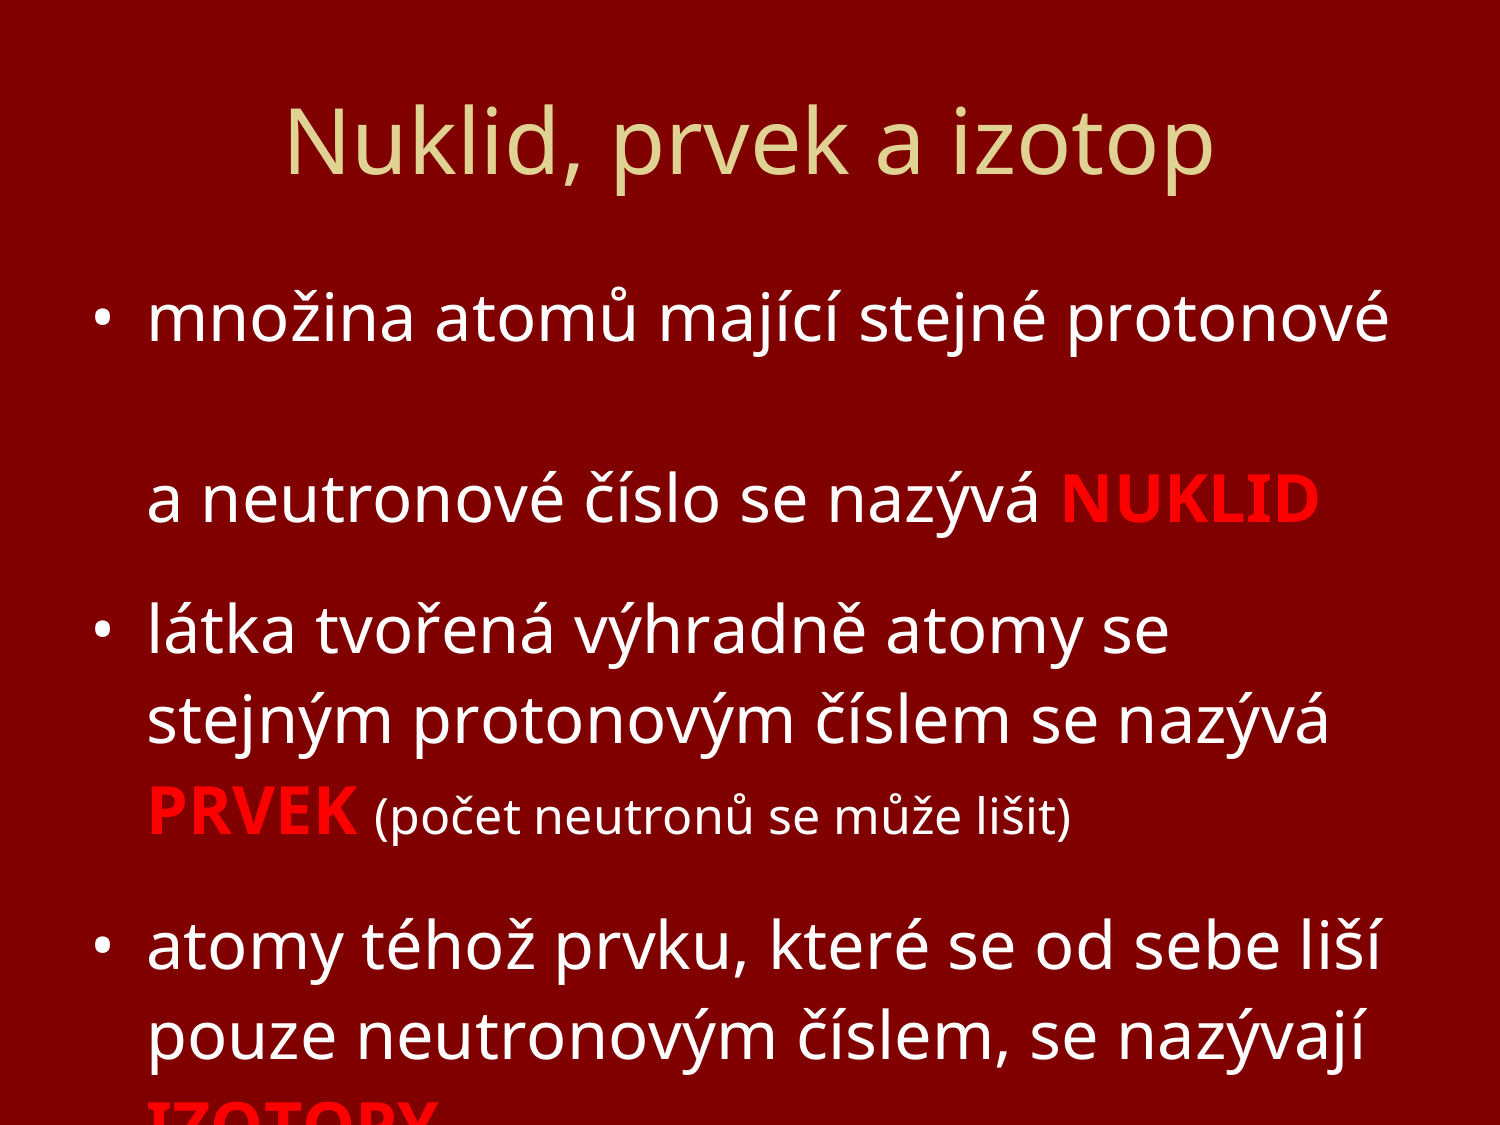

# Nuklid, prvek a izotop
množina atomů mající stejné protonové
a neutronové číslo se nazývá NUKLID
látka tvořená výhradně atomy se stejným protonovým číslem se nazývá PRVEK (počet neutronů se může lišit)
atomy téhož prvku, které se od sebe liší pouze neutronovým číslem, se nazývají IZOTOPY